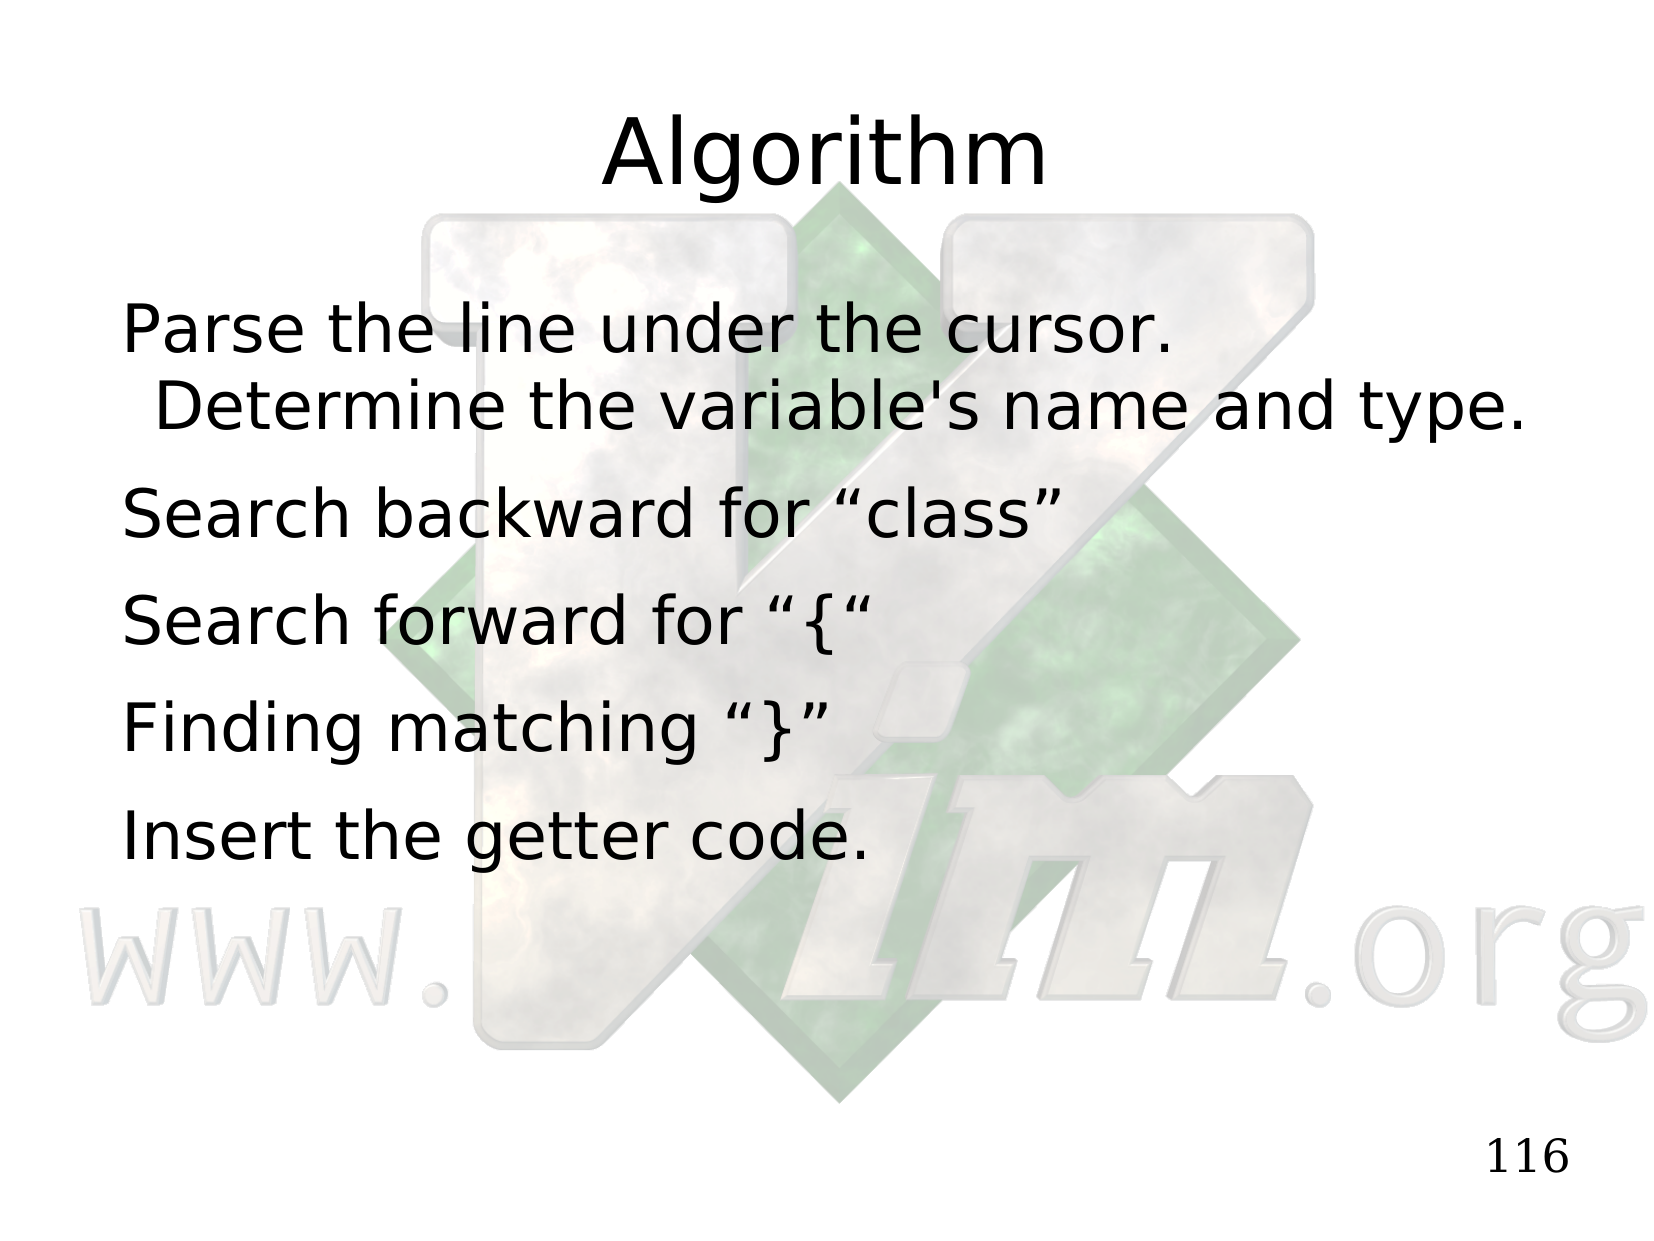

# Algorithm
 Parse the line under the cursor. Determine the variable's name and type.
 Search backward for “class”
 Search forward for “{“
 Finding matching “}”
 Insert the getter code.
116